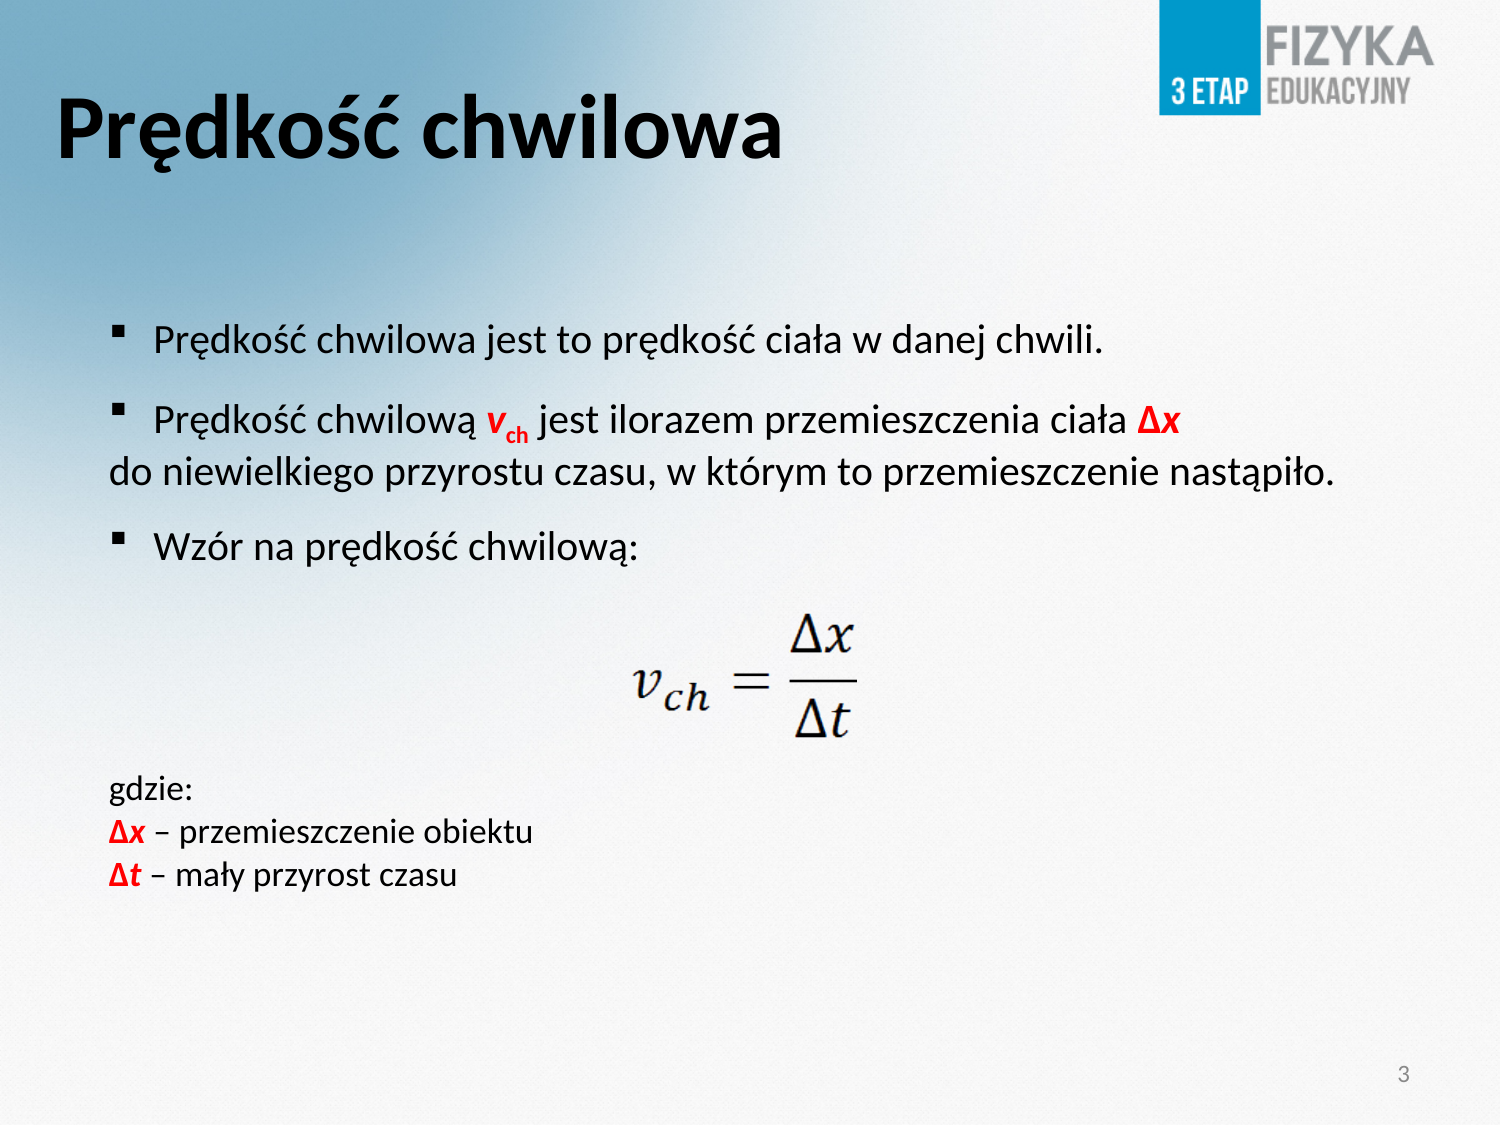

Prędkość chwilowa
Prędkość chwilowa jest to prędkość ciała w danej chwili.
Prędkość chwilową vch jest ilorazem przemieszczenia ciała Δx
do niewielkiego przyrostu czasu, w którym to przemieszczenie nastąpiło.
Wzór na prędkość chwilową:
gdzie:
Δx – przemieszczenie obiektu
Δt – mały przyrost czasu